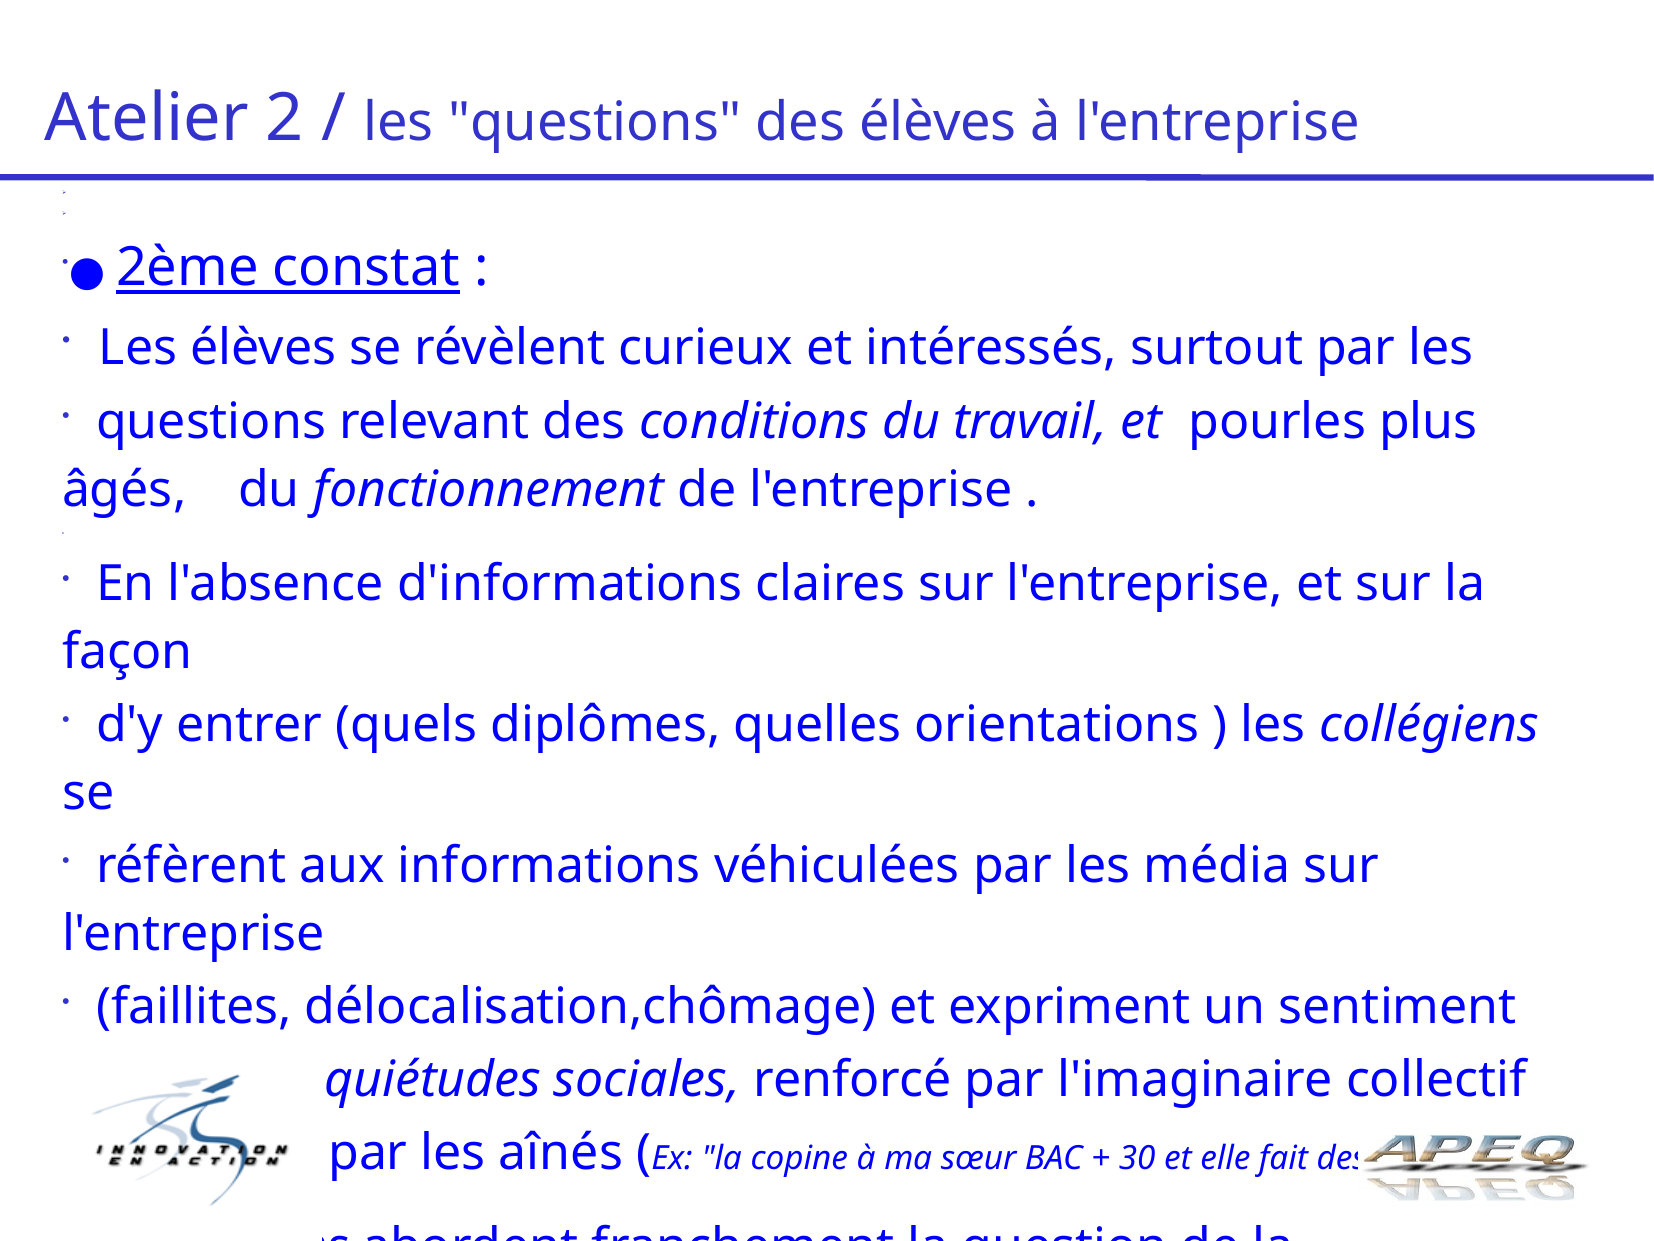

Atelier 2 / les "questions" des élèves à l'entreprise
● 2ème constat :
 Les élèves se révèlent curieux et intéressés, surtout par les
 questions relevant des conditions du travail, et pourles plus âgés, du fonctionnement de l'entreprise .
 En l'absence d'informations claires sur l'entreprise, et sur la façon
 d'y entrer (quels diplômes, quelles orientations ) les collégiens se
 réfèrent aux informations véhiculées par les média sur l'entreprise
 (faillites, délocalisation,chômage) et expriment un sentiment
 diffus d'inquiétudes sociales, renforcé par l'imaginaire collectif
 alimenté par les aînés (Ex: "la copine à ma sœur BAC + 30 et elle fait des ménages.")
 Leslycéens abordent franchement la question de la discrimination